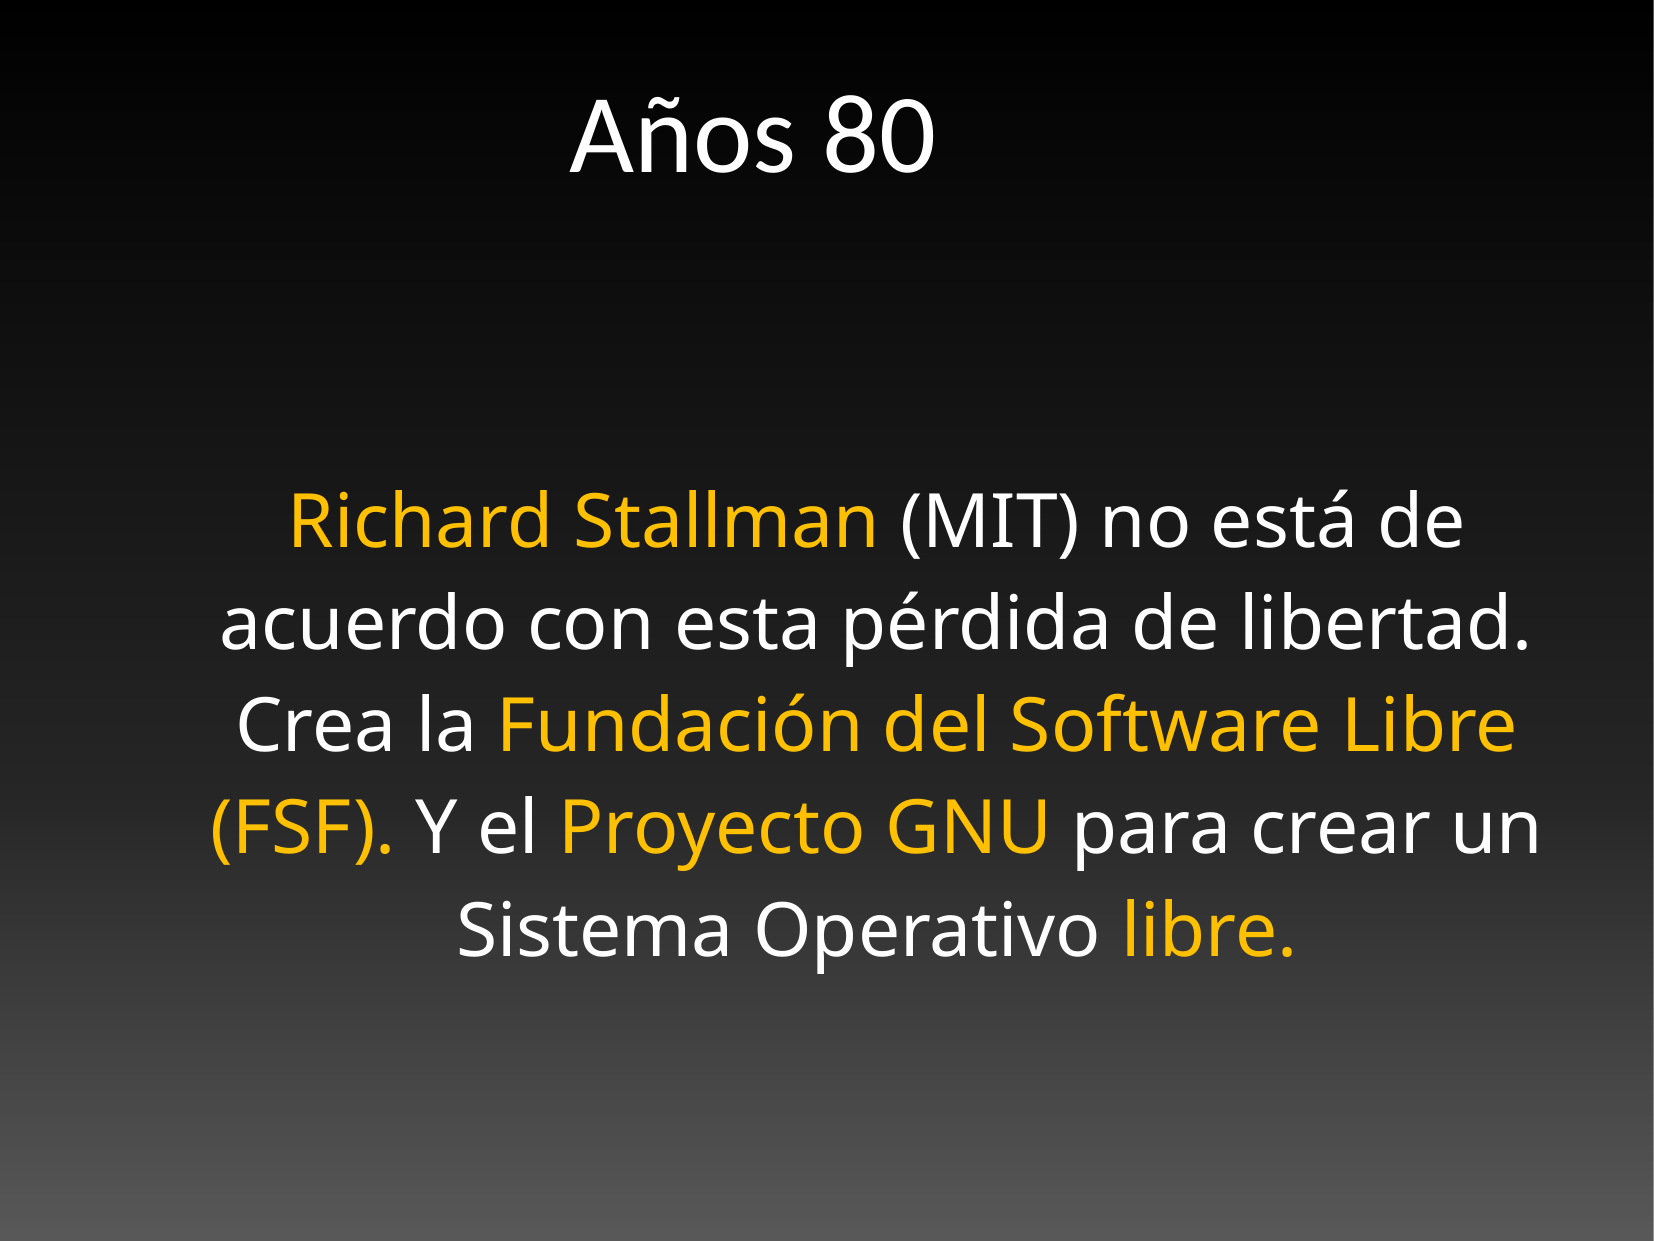

Años 80
Richard Stallman (MIT) no está de acuerdo con esta pérdida de libertad.
Crea la Fundación del Software Libre (FSF). Y el Proyecto GNU para crear un Sistema Operativo libre.